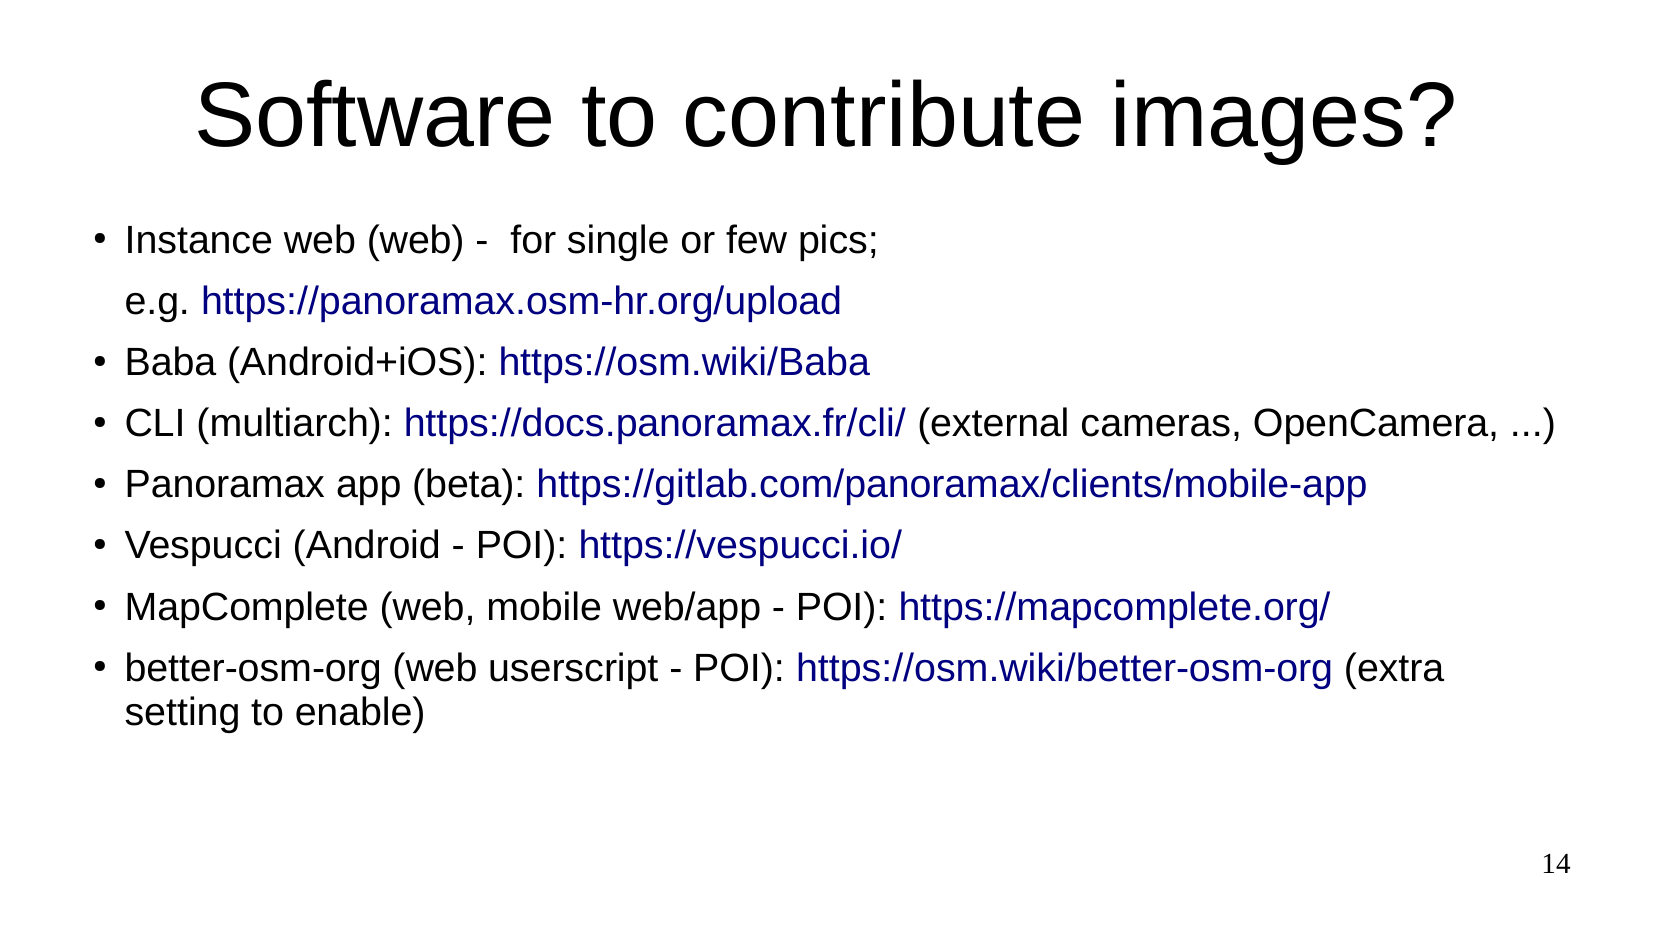

# Software to contribute images?
Instance web (web) - for single or few pics;
e.g. https://panoramax.osm-hr.org/upload
Baba (Android+iOS): https://osm.wiki/Baba
CLI (multiarch): https://docs.panoramax.fr/cli/ (external cameras, OpenCamera, ...)
Panoramax app (beta): https://gitlab.com/panoramax/clients/mobile-app
Vespucci (Android - POI): https://vespucci.io/
MapComplete (web, mobile web/app - POI): https://mapcomplete.org/
better-osm-org (web userscript - POI): https://osm.wiki/better-osm-org (extra setting to enable)
14